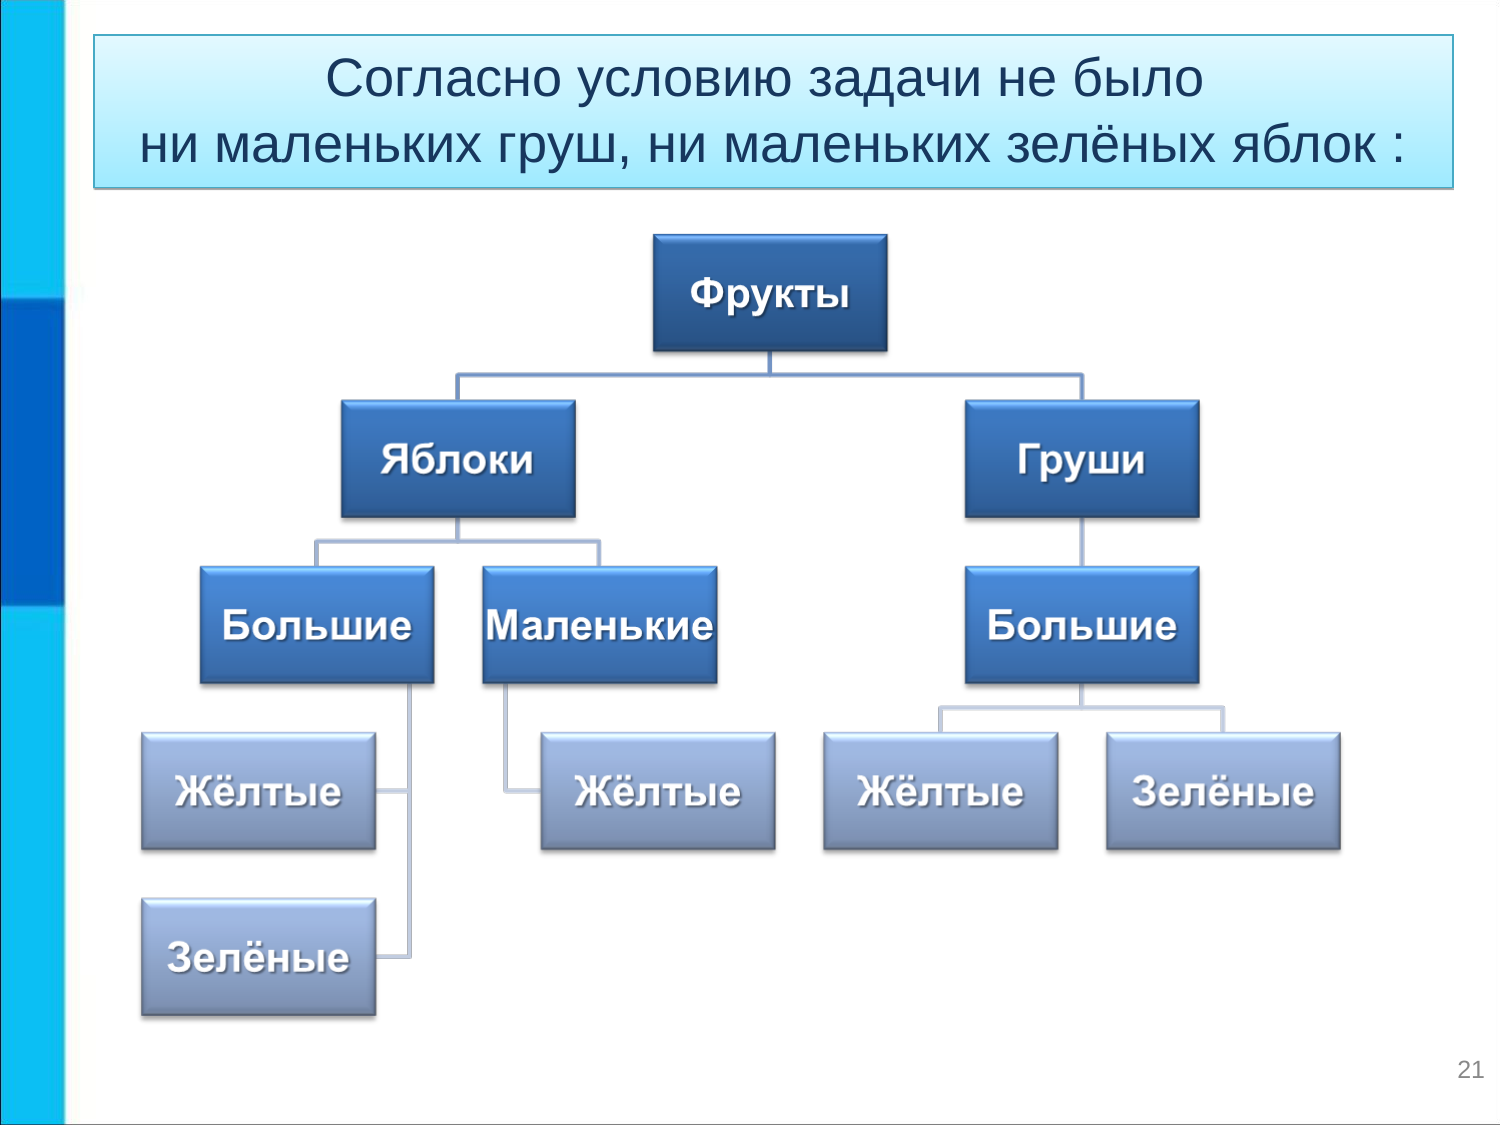

# Согласно условию задачи не было ни маленьких груш, ни маленьких зелёных яблок :